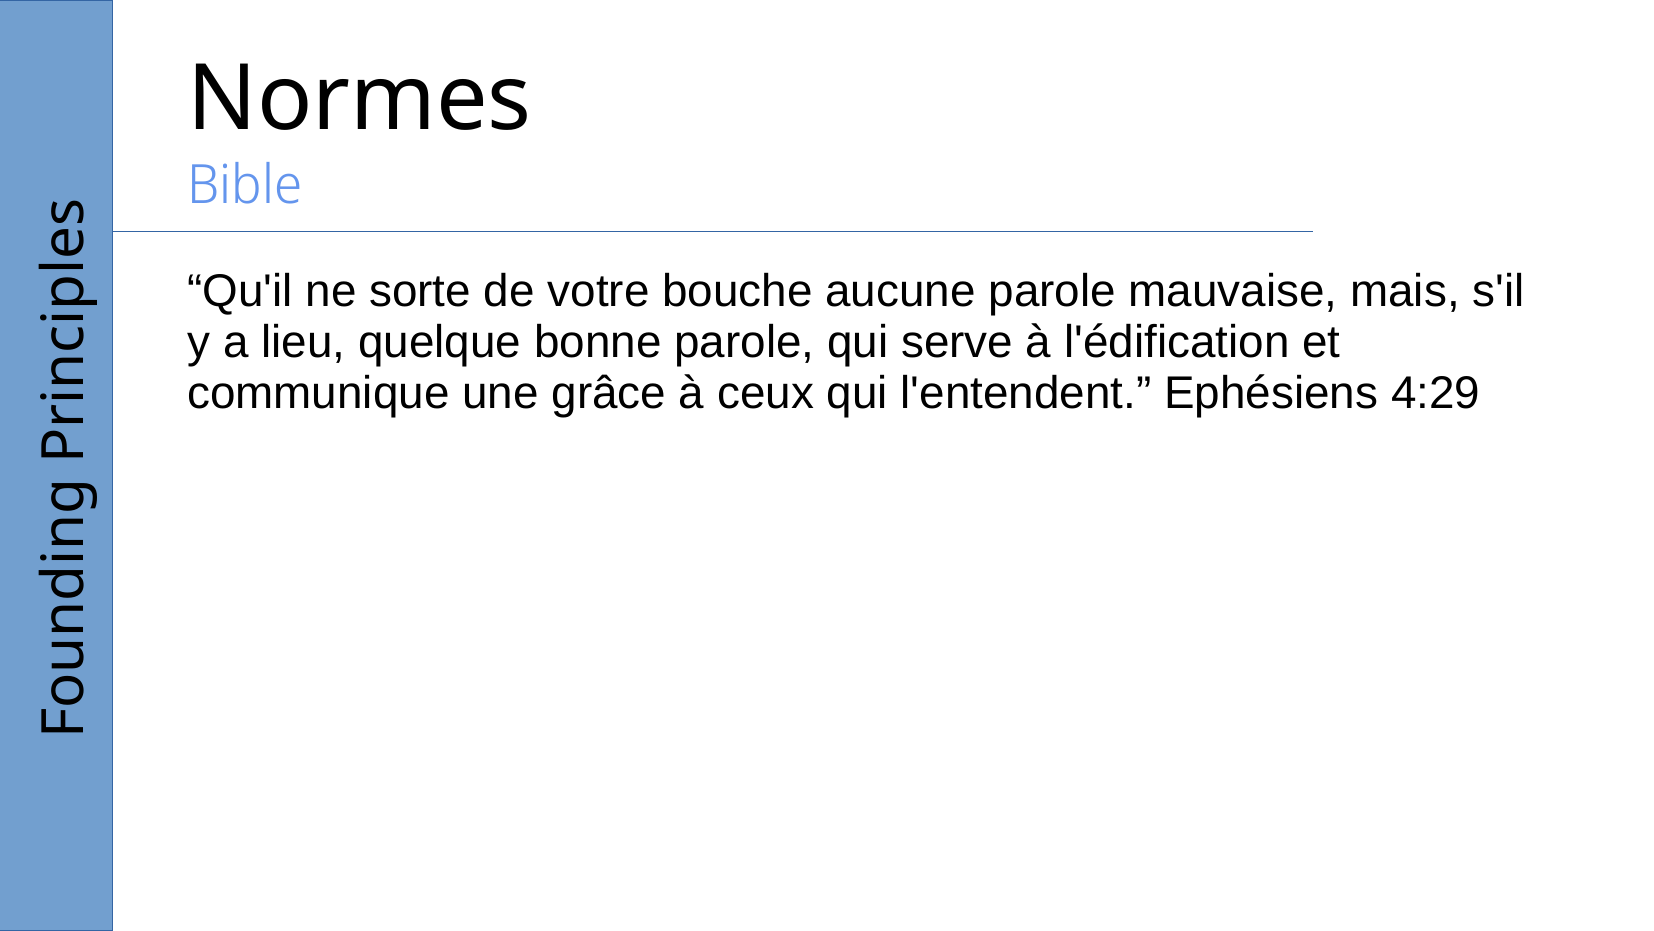

# Normes
Bible
“Qu'il ne sorte de votre bouche aucune parole mauvaise, mais, s'il y a lieu, quelque bonne parole, qui serve à l'édification et communique une grâce à ceux qui l'entendent.” Ephésiens 4:29
Founding Principles